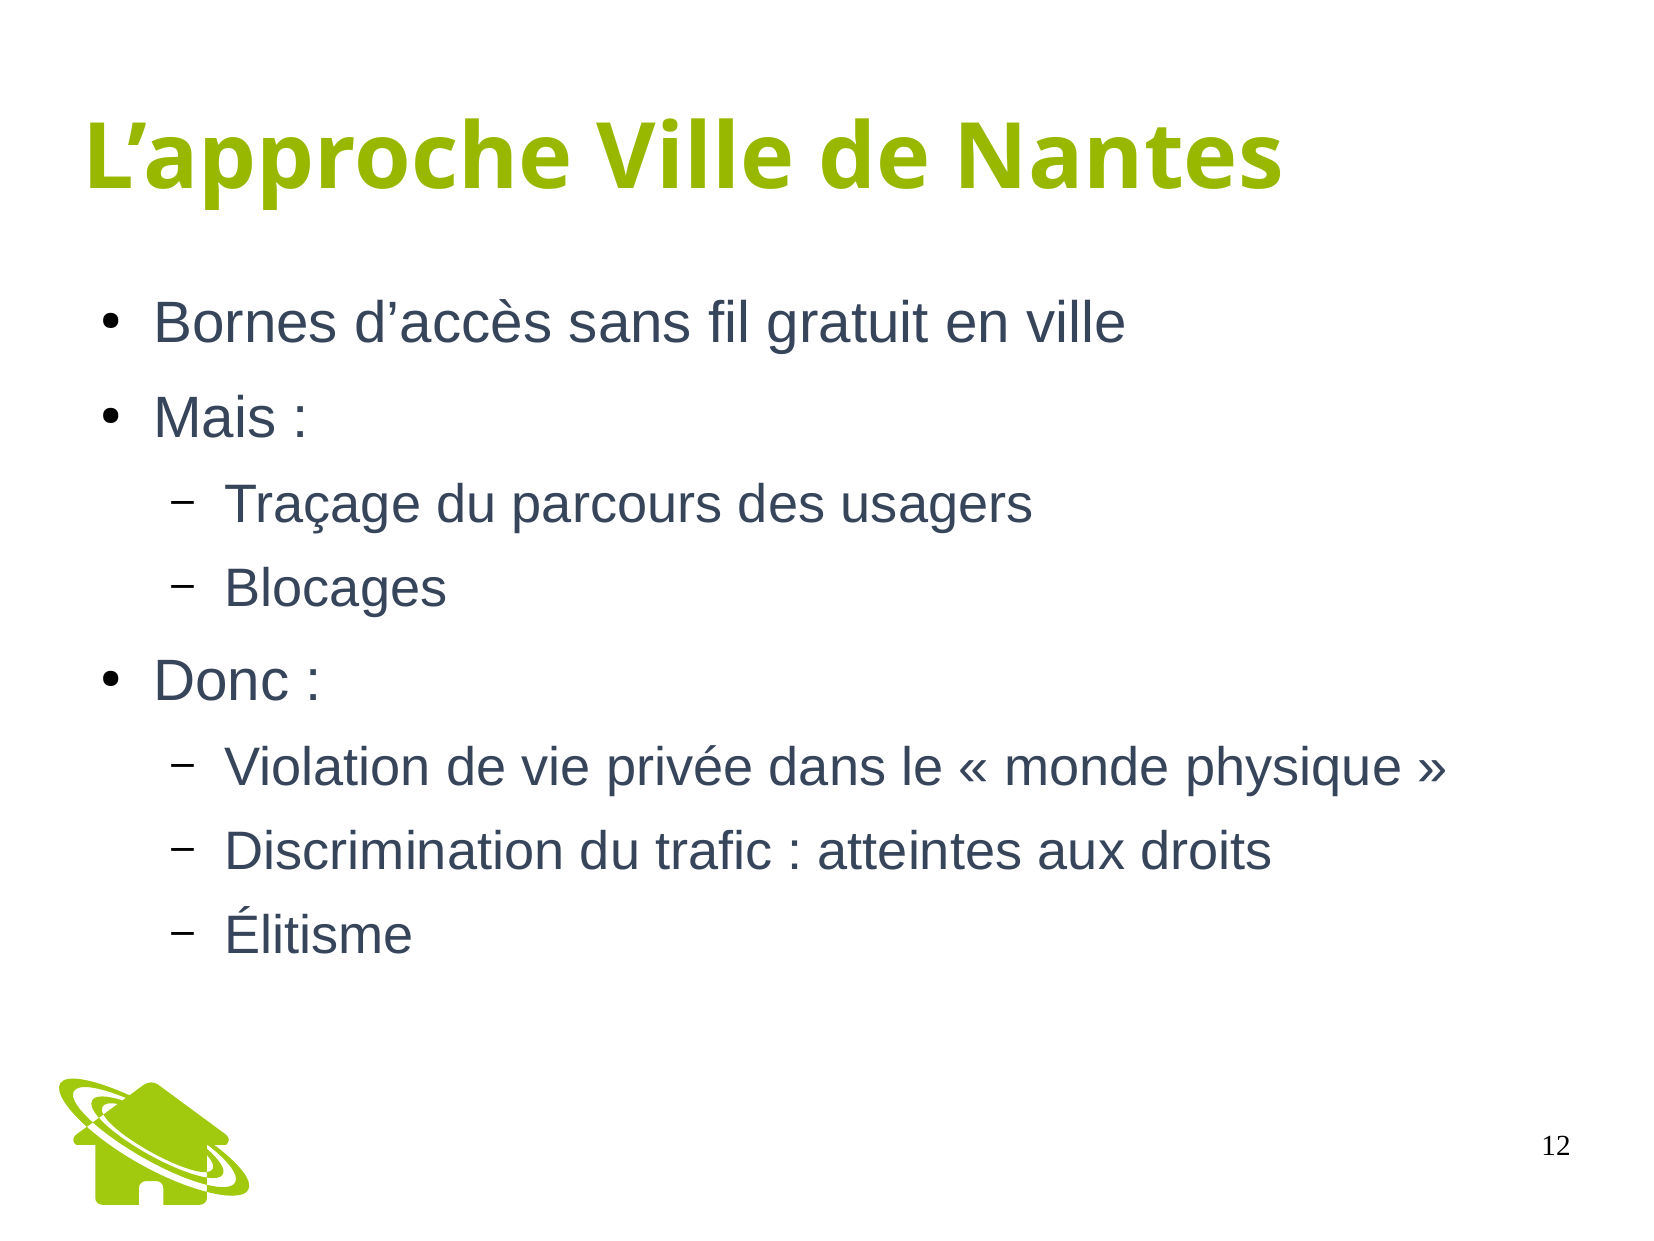

# L’approche Ville de Nantes
Bornes d’accès sans fil gratuit en ville
Mais :
Traçage du parcours des usagers
Blocages
Donc :
Violation de vie privée dans le « monde physique »
Discrimination du trafic : atteintes aux droits
Élitisme
12